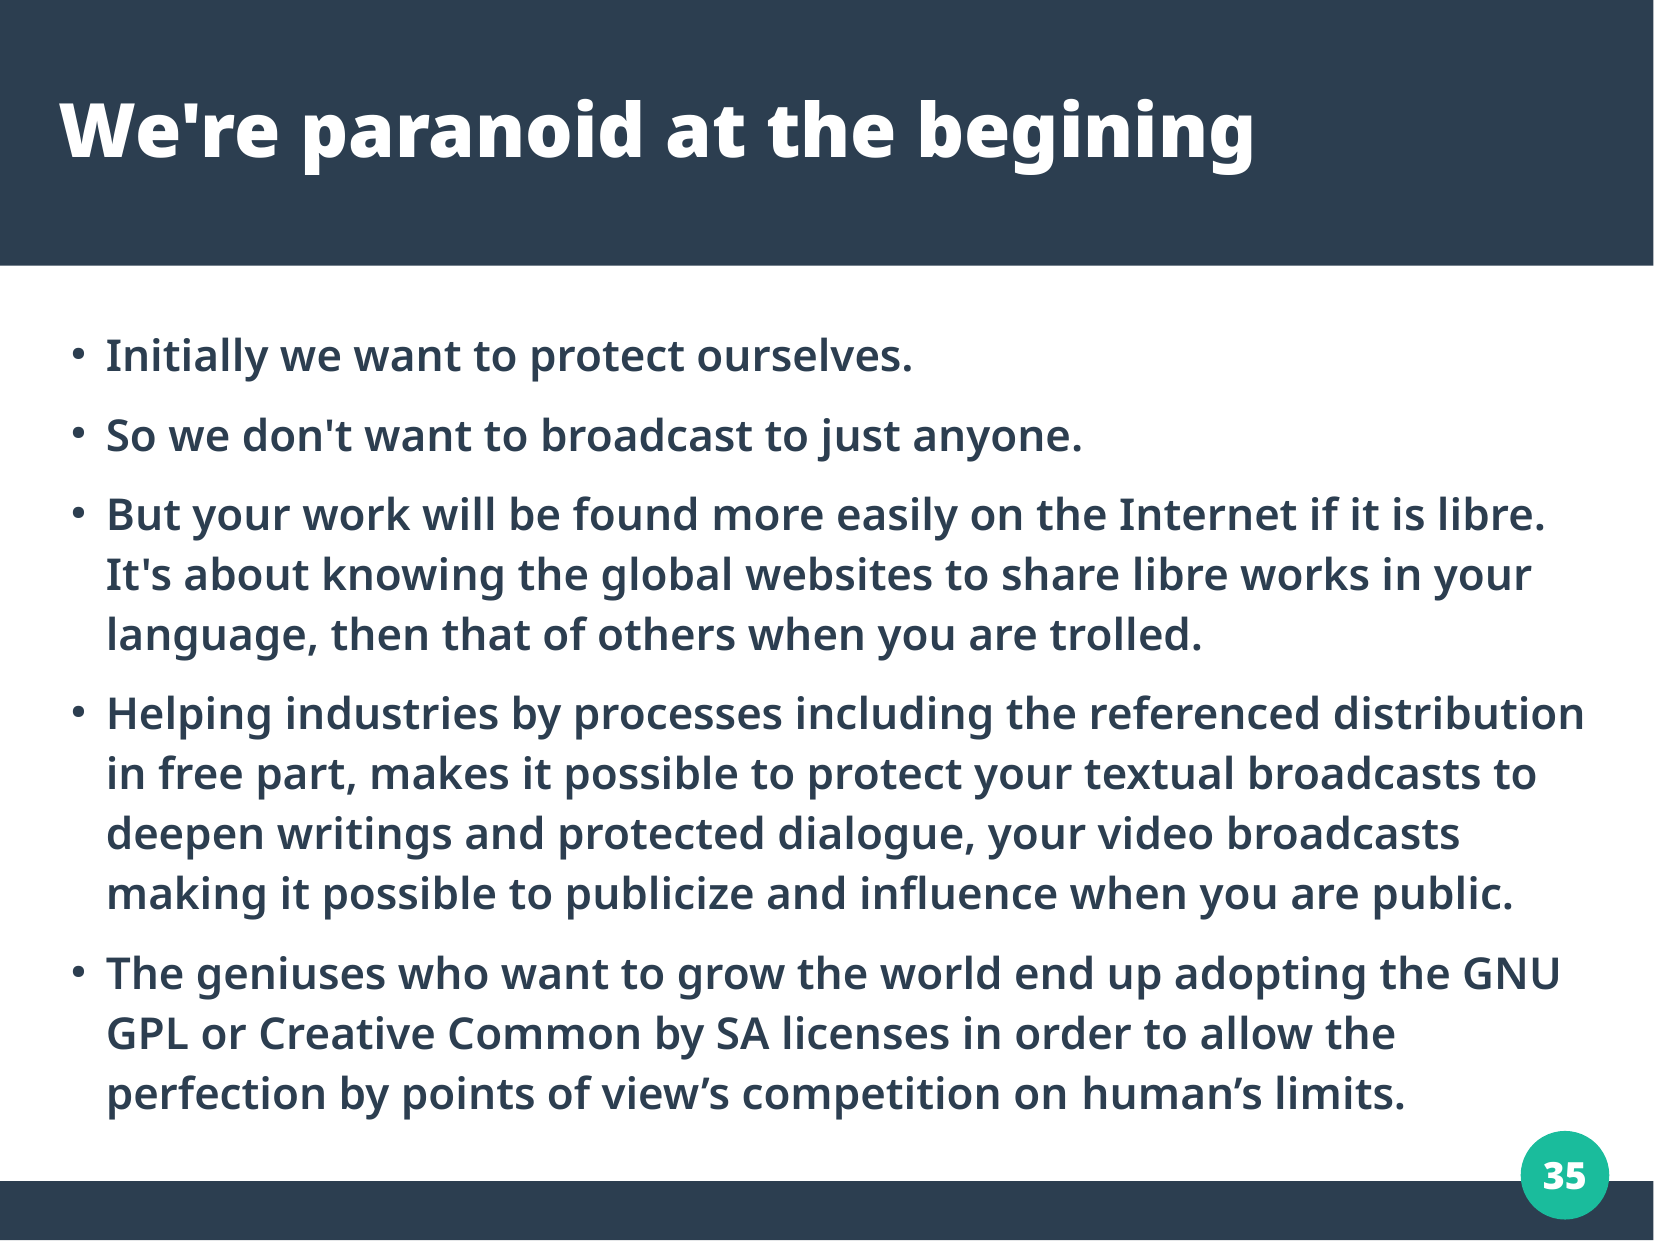

# We're paranoid at the begining
Initially we want to protect ourselves.
So we don't want to broadcast to just anyone.
But your work will be found more easily on the Internet if it is libre. It's about knowing the global websites to share libre works in your language, then that of others when you are trolled.
Helping industries by processes including the referenced distribution in free part, makes it possible to protect your textual broadcasts to deepen writings and protected dialogue, your video broadcasts making it possible to publicize and influence when you are public.
The geniuses who want to grow the world end up adopting the GNU GPL or Creative Common by SA licenses in order to allow the perfection by points of view’s competition on human’s limits.
35